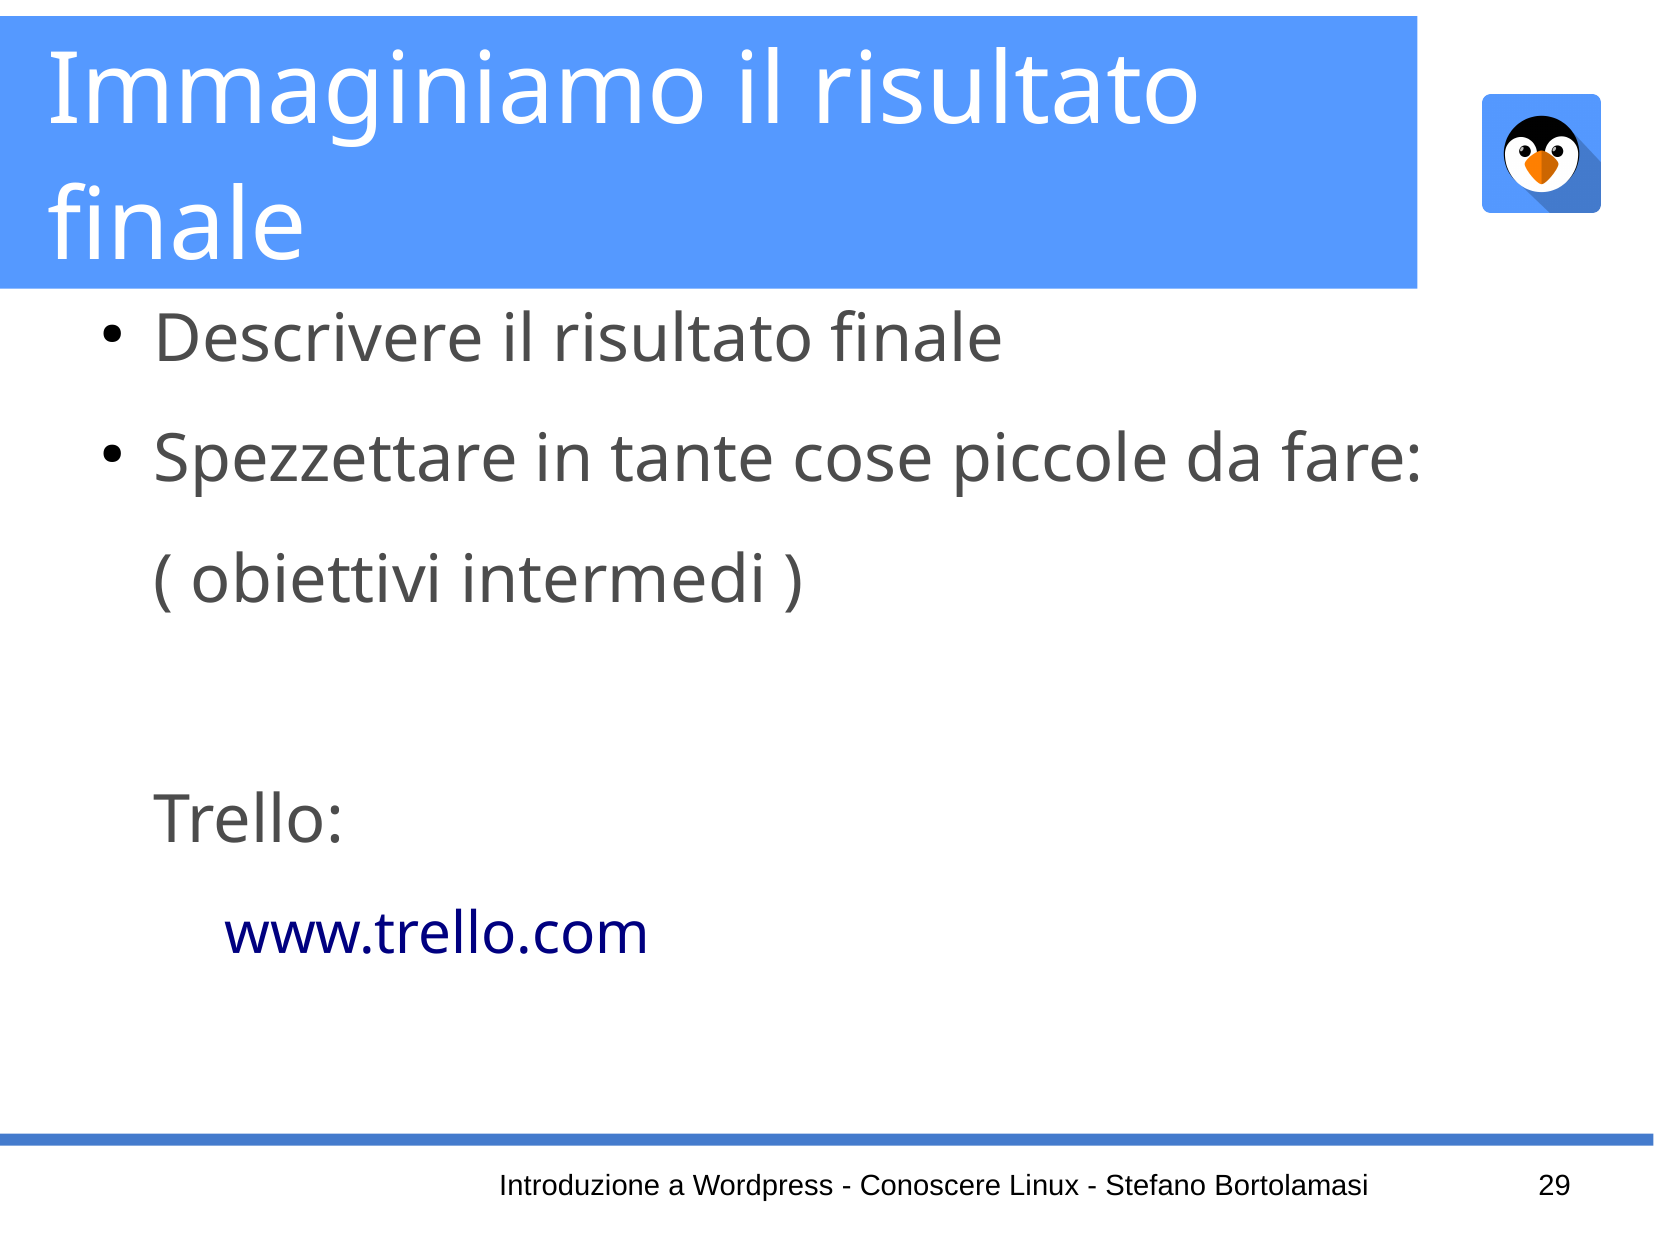

# Immaginiamo il risultato finale
Descrivere il risultato finale
Spezzettare in tante cose piccole da fare:
( obiettivi intermedi )
Trello:
www.trello.com
Introduzione a Wordpress - Conoscere Linux - Stefano Bortolamasi
29